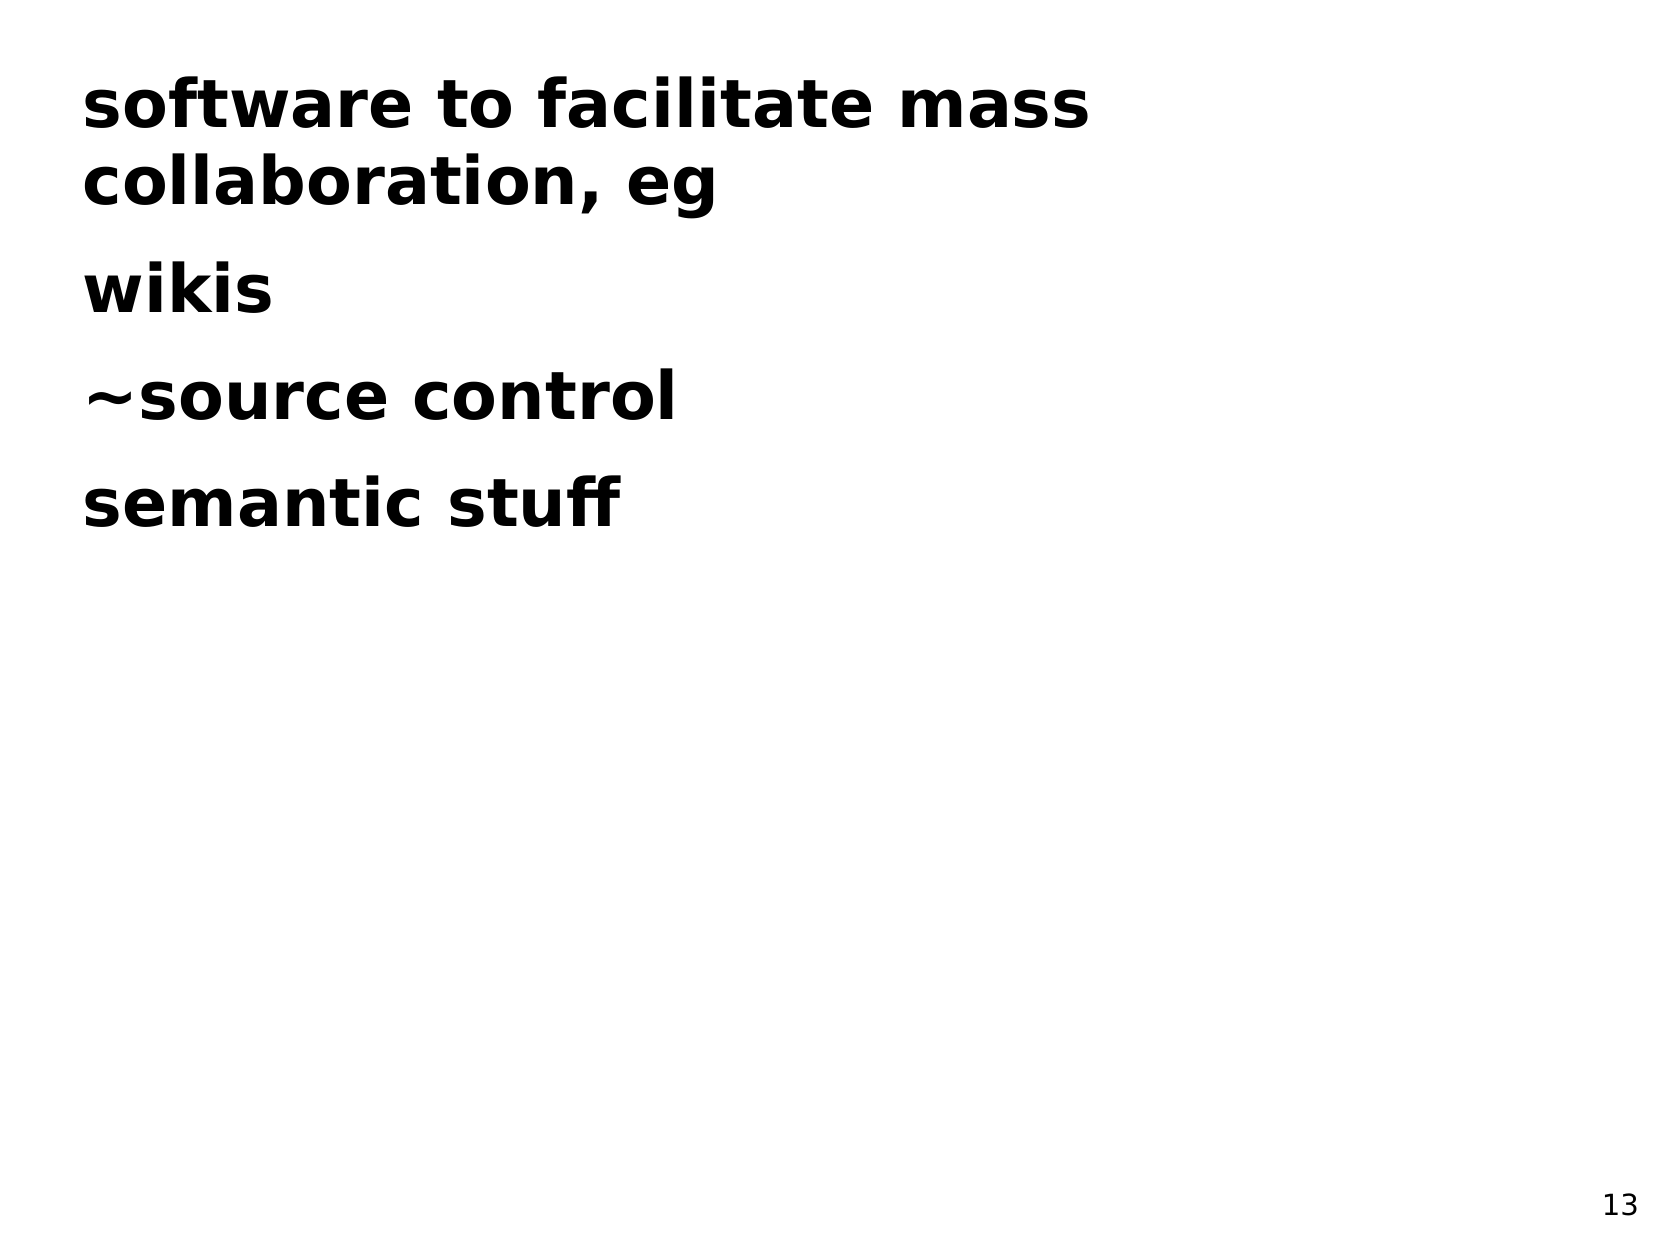

# software to facilitate mass collaboration, eg
wikis
~source control
semantic stuff